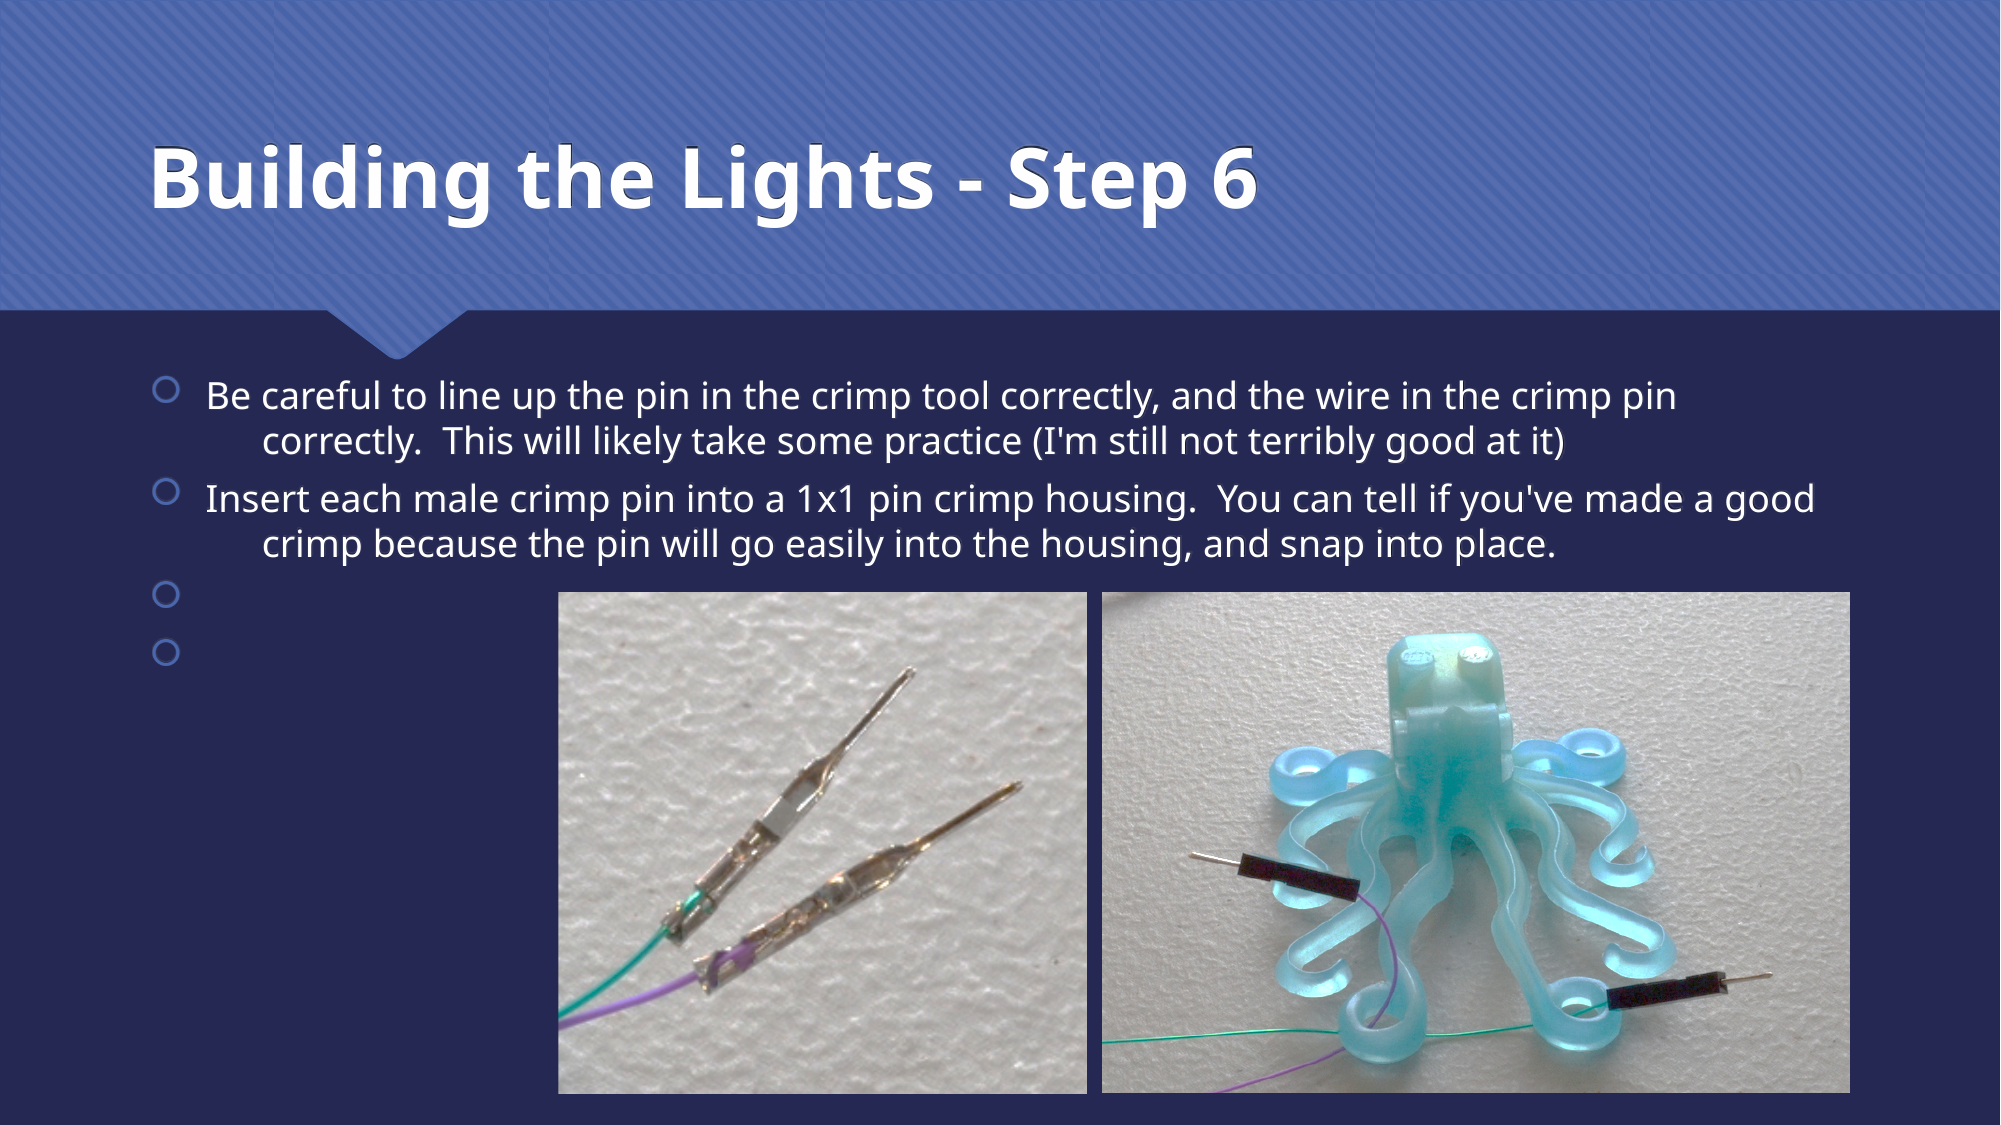

# Building the Lights - Step 6
Be careful to line up the pin in the crimp tool correctly, and the wire in the crimp pin correctly.  This will likely take some practice (I'm still not terribly good at it)
Insert each male crimp pin into a 1x1 pin crimp housing.  You can tell if you've made a good crimp because the pin will go easily into the housing, and snap into place.